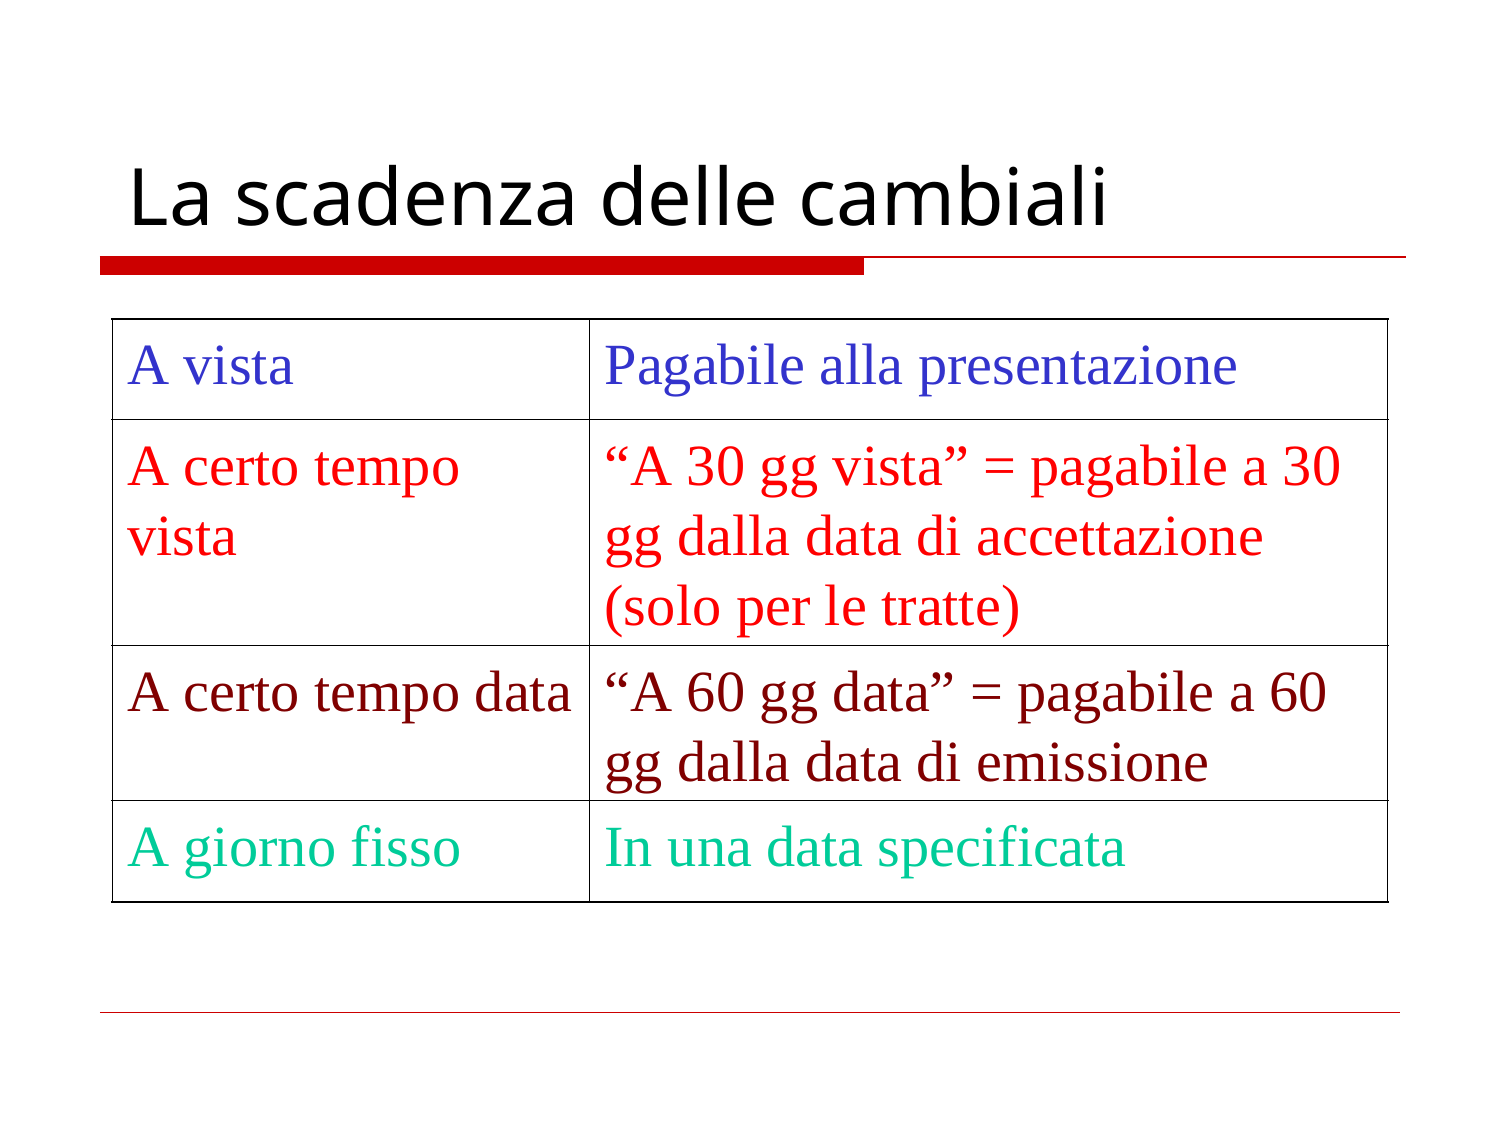

# La scadenza delle cambiali
| A vista | Pagabile alla presentazione |
| --- | --- |
| A certo tempo vista | “A 30 gg vista” = pagabile a 30 gg dalla data di accettazione (solo per le tratte) |
| A certo tempo data | “A 60 gg data” = pagabile a 60 gg dalla data di emissione |
| A giorno fisso | In una data specificata |